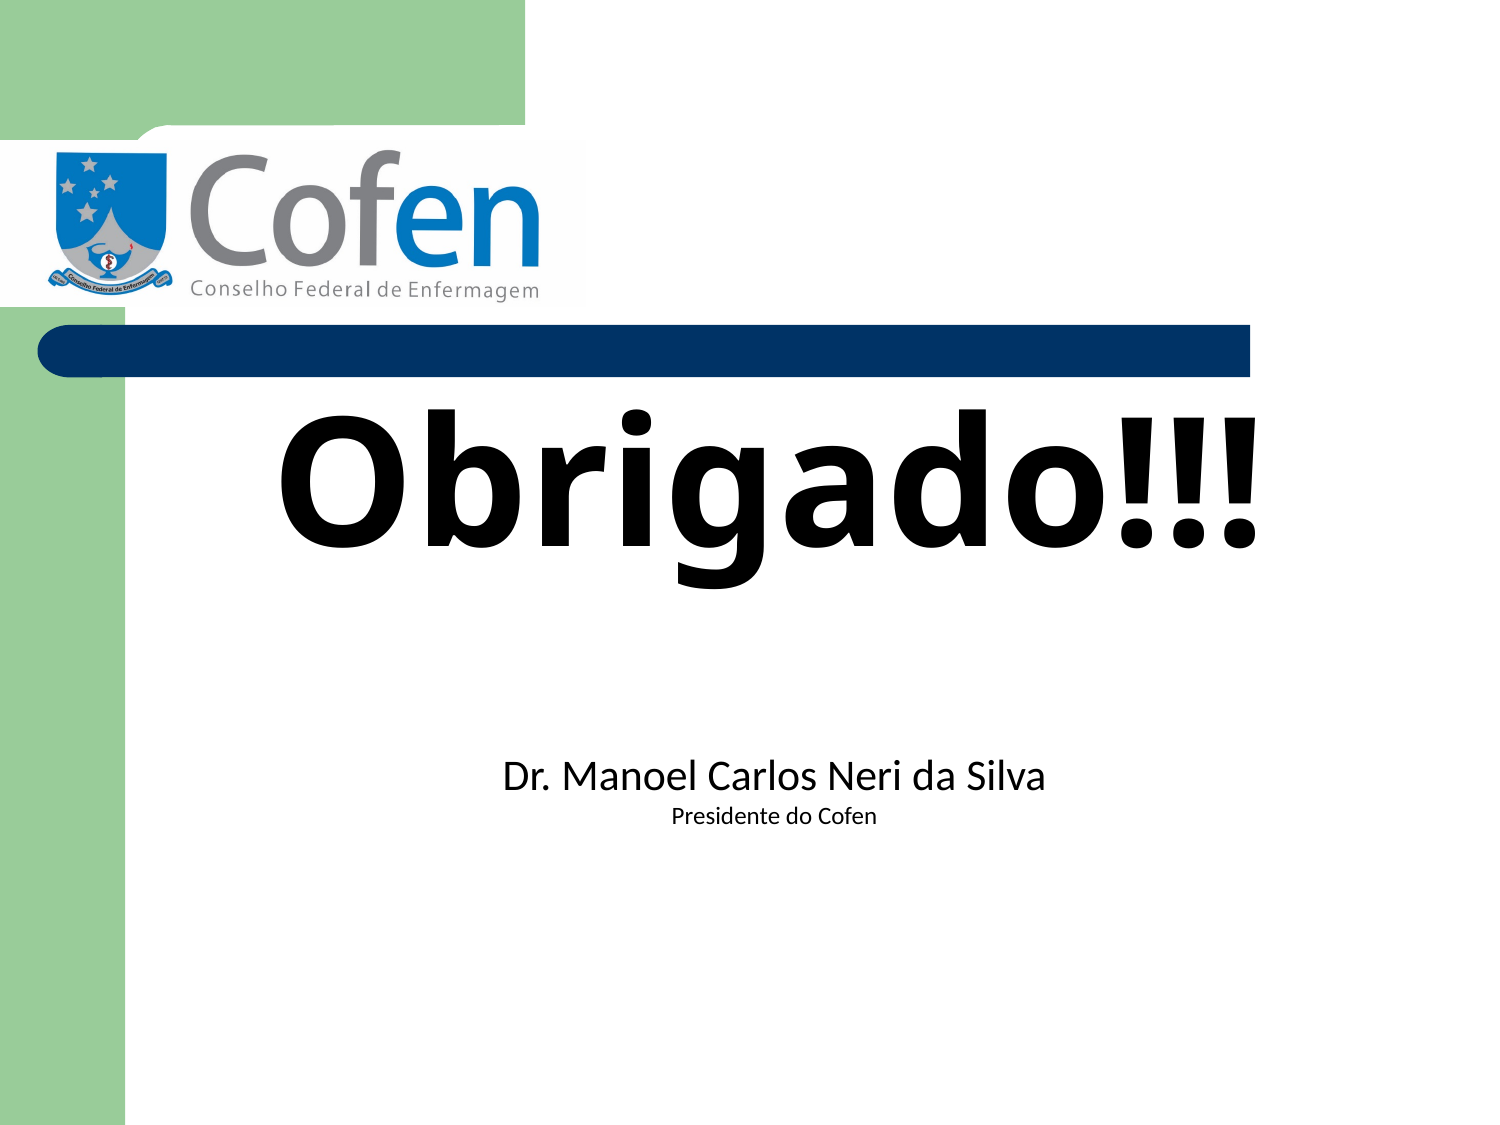

Obrigado!!!
Dr. Manoel Carlos Neri da Silva
Presidente do Cofen